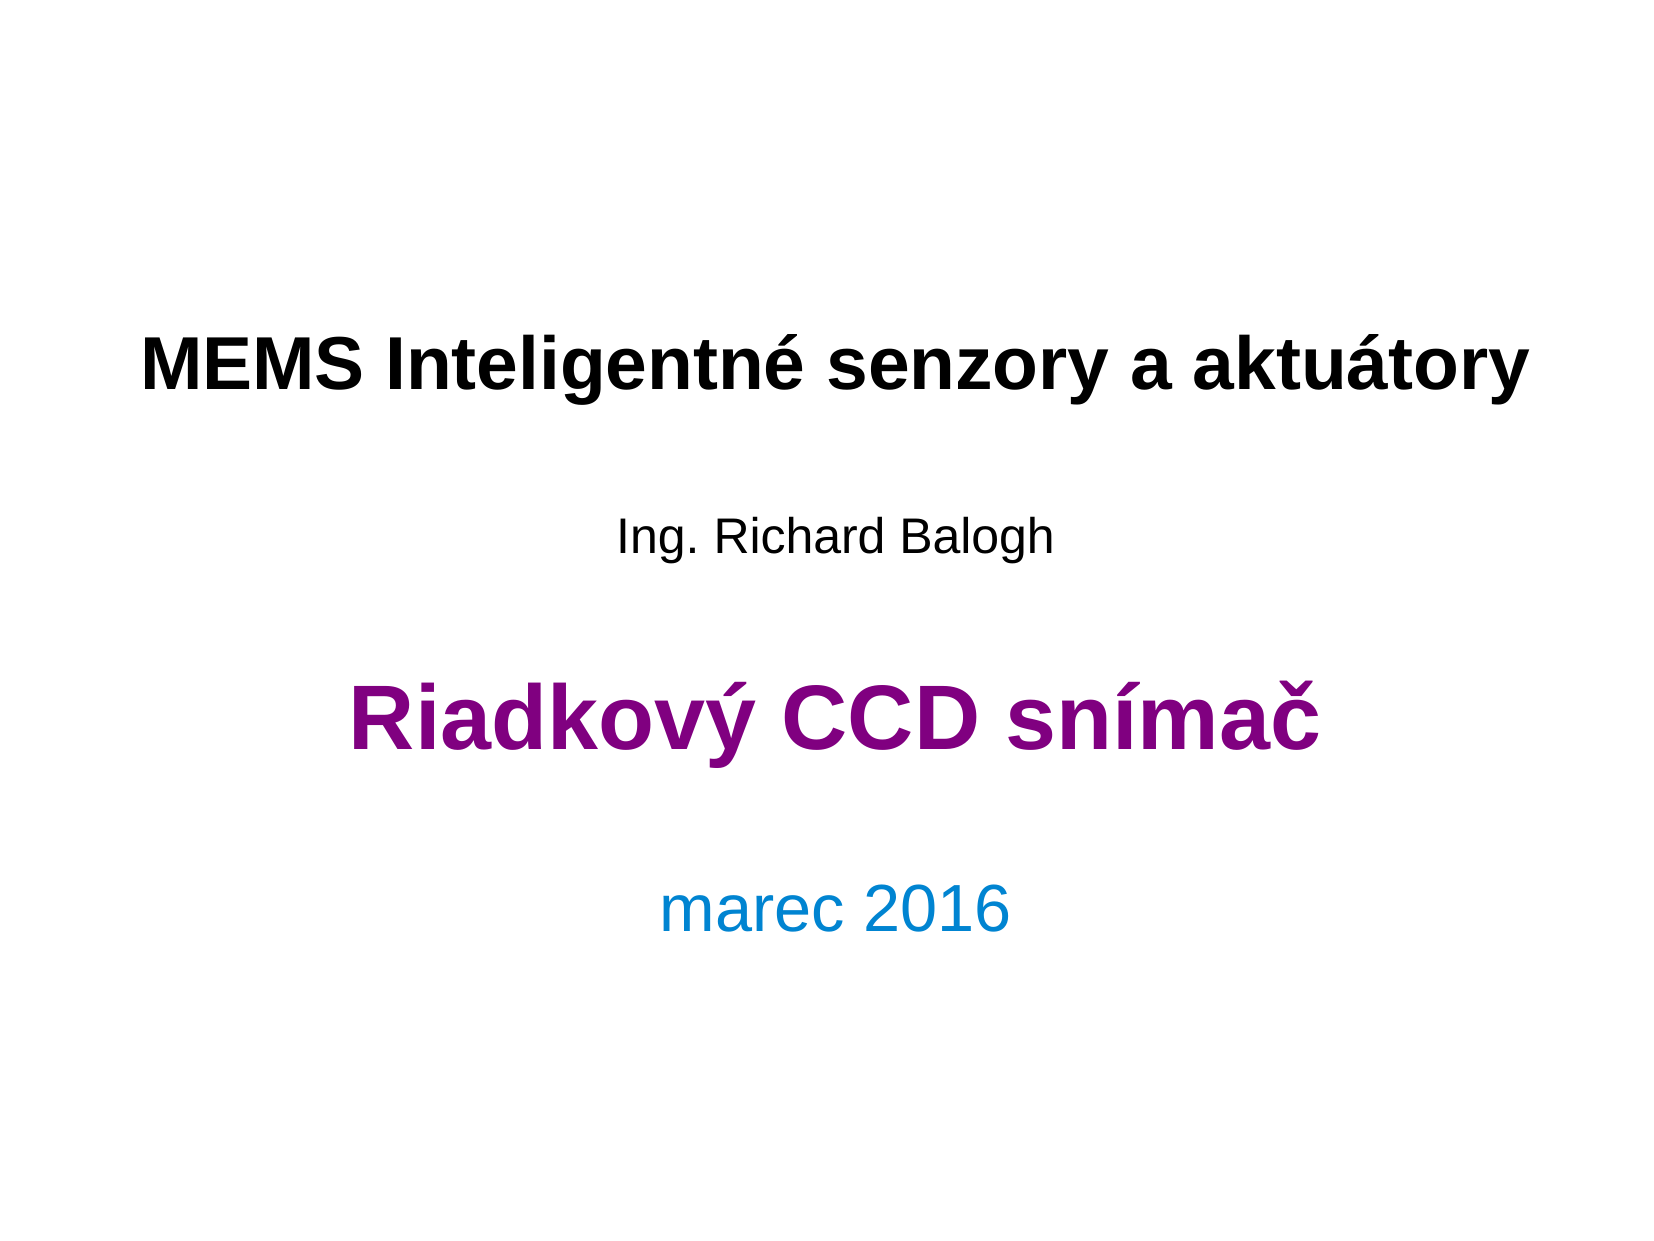

# MEMS Inteligentné senzory a aktuátory Ing. Richard Balogh Riadkový CCD snímač marec 2016